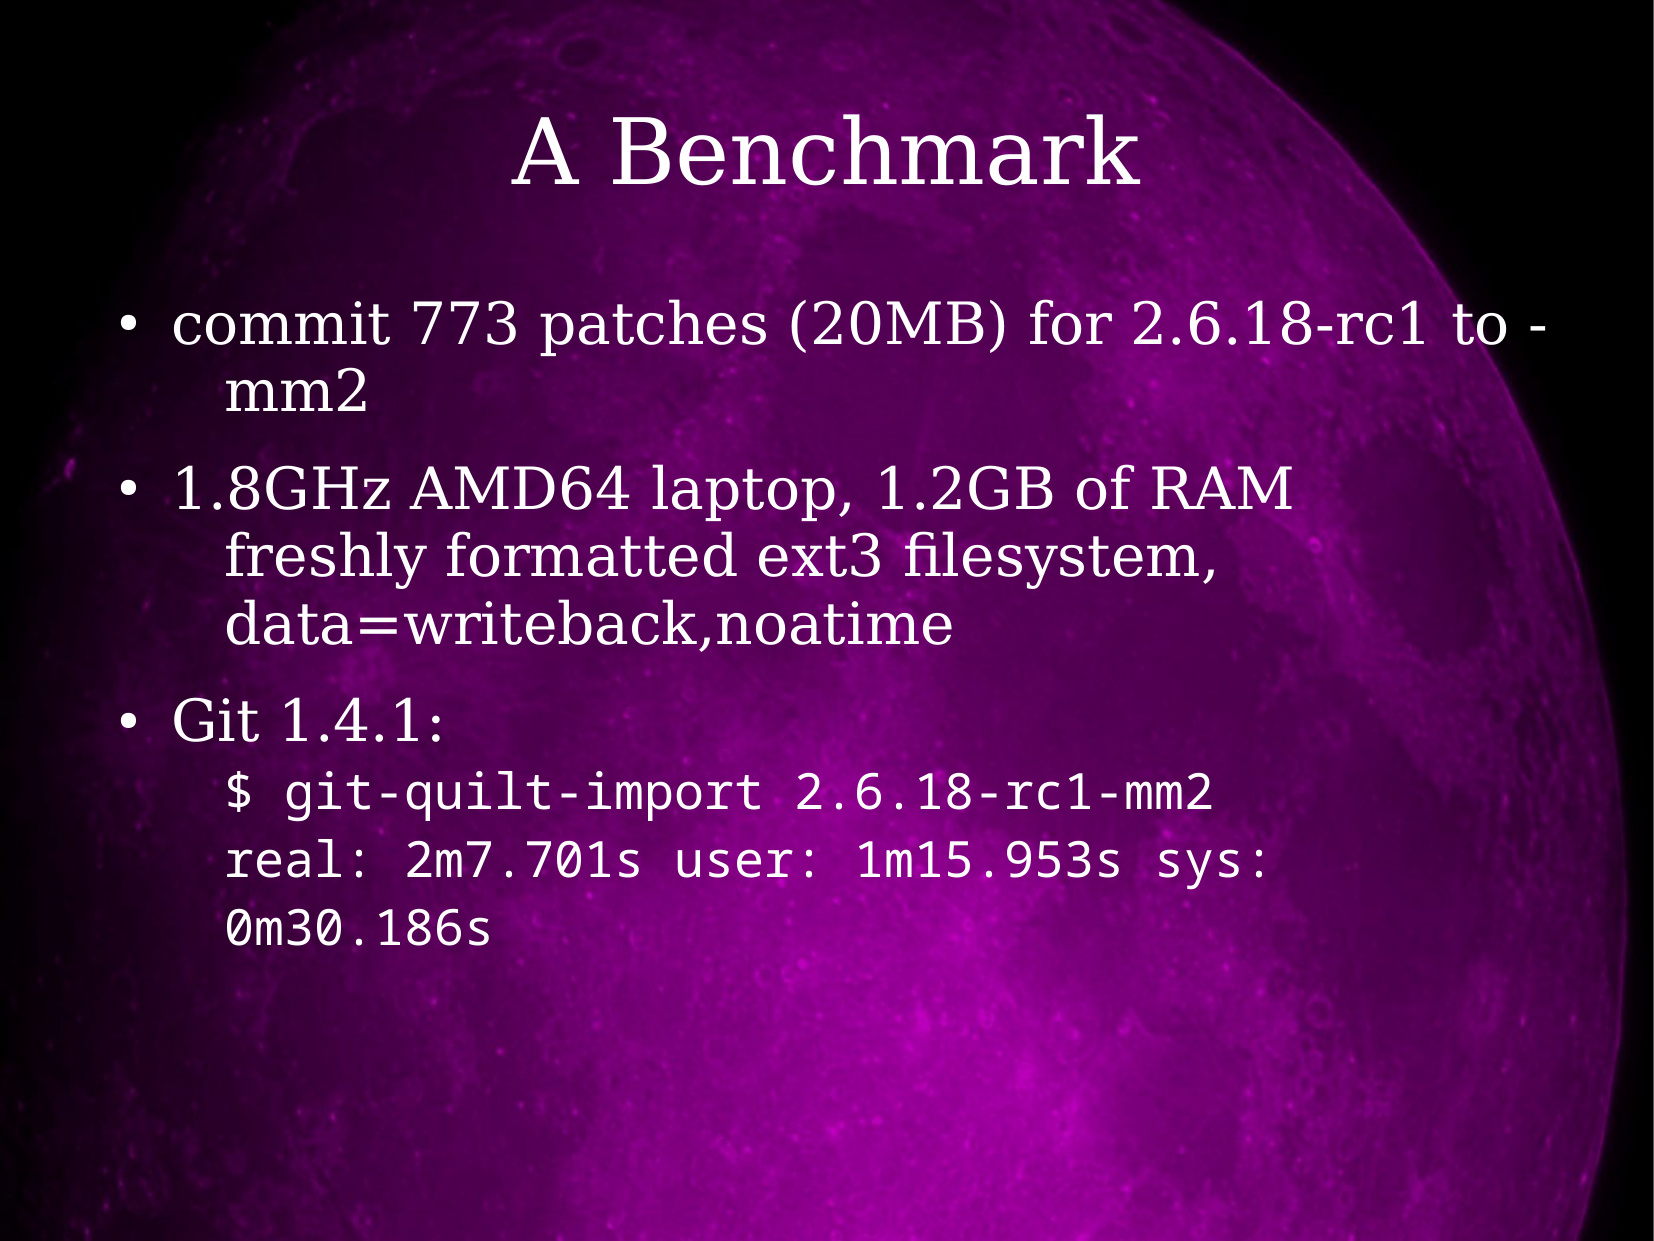

# A Benchmark
commit 773 patches (20MB) for 2.6.18-rc1 to -mm2
1.8GHz AMD64 laptop, 1.2GB of RAM
freshly formatted ext3 filesystem, data=writeback,noatime
Git 1.4.1:
$ git-quilt-import 2.6.18-rc1-mm2
real: 2m7.701s user: 1m15.953s sys: 0m30.186s